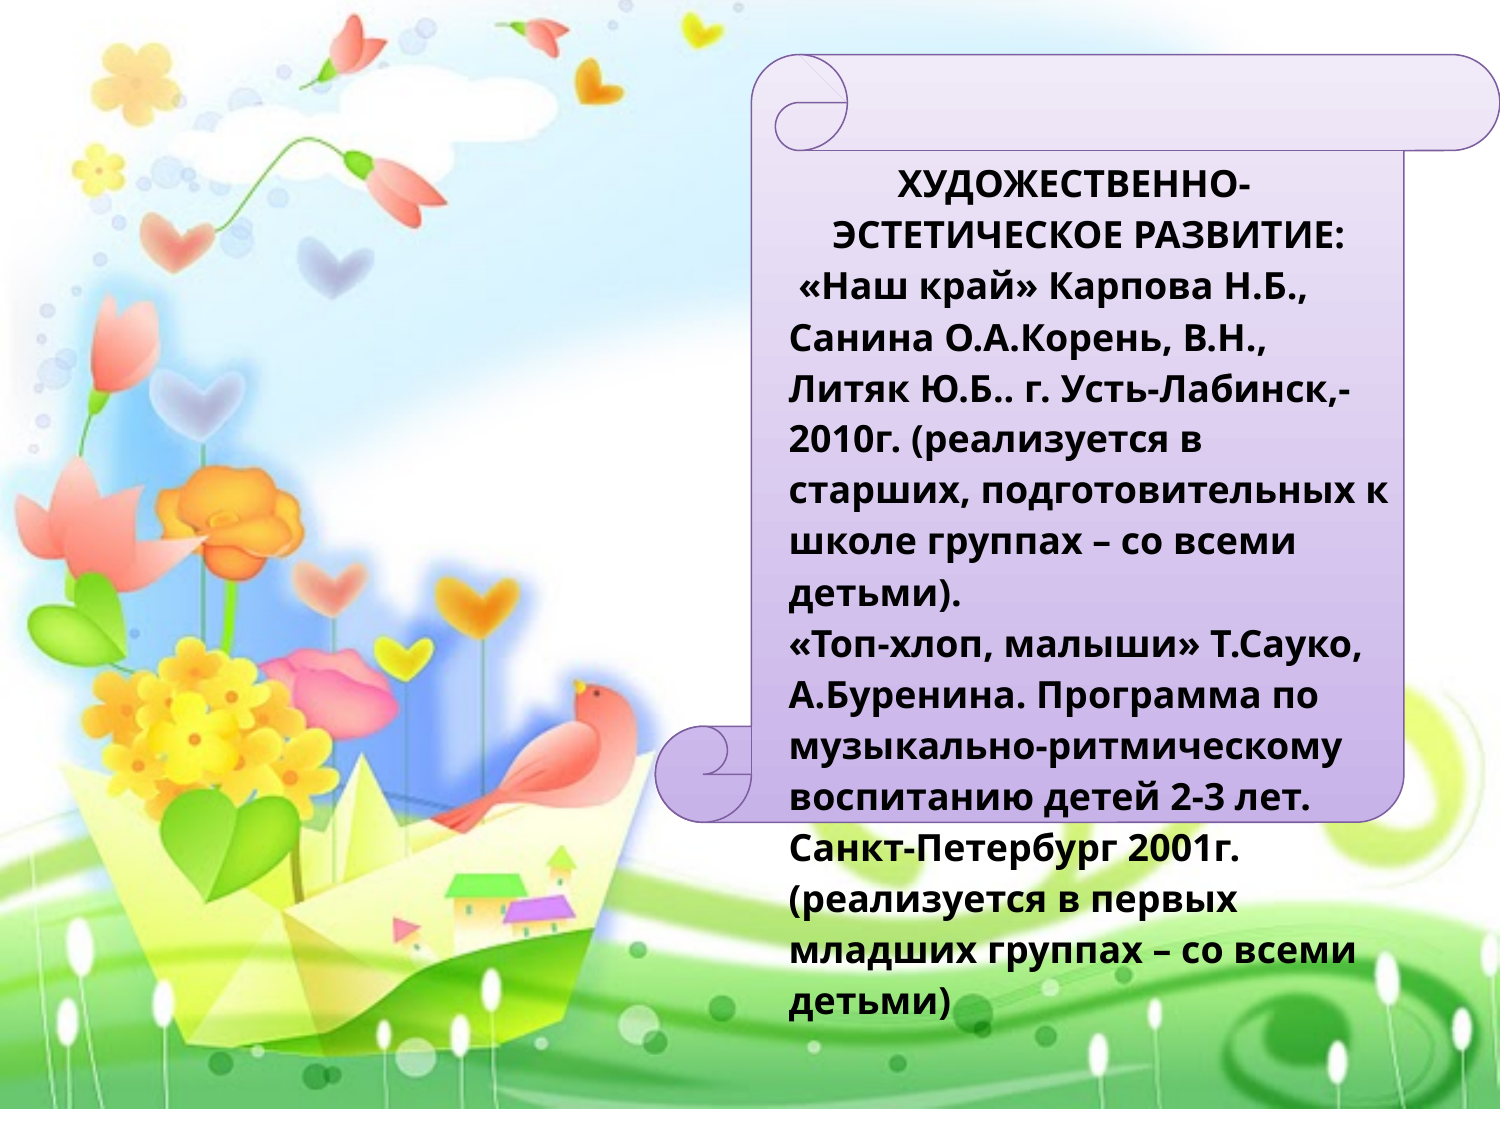

ХУДОЖЕСТВЕННО- ЭСТЕТИЧЕСКОЕ РАЗВИТИЕ:
 «Наш край» Карпова Н.Б., Санина О.А.Корень, В.Н., Литяк Ю.Б.. г. Усть-Лабинск,- 2010г. (реализуется в старших, подготовительных к школе группах – со всеми детьми).
«Топ-хлоп, малыши» Т.Сауко, А.Буренина. Программа по музыкально-ритмическому воспитанию детей 2-3 лет. Санкт-Петербург 2001г.(реализуется в первых младших группах – со всеми детьми)